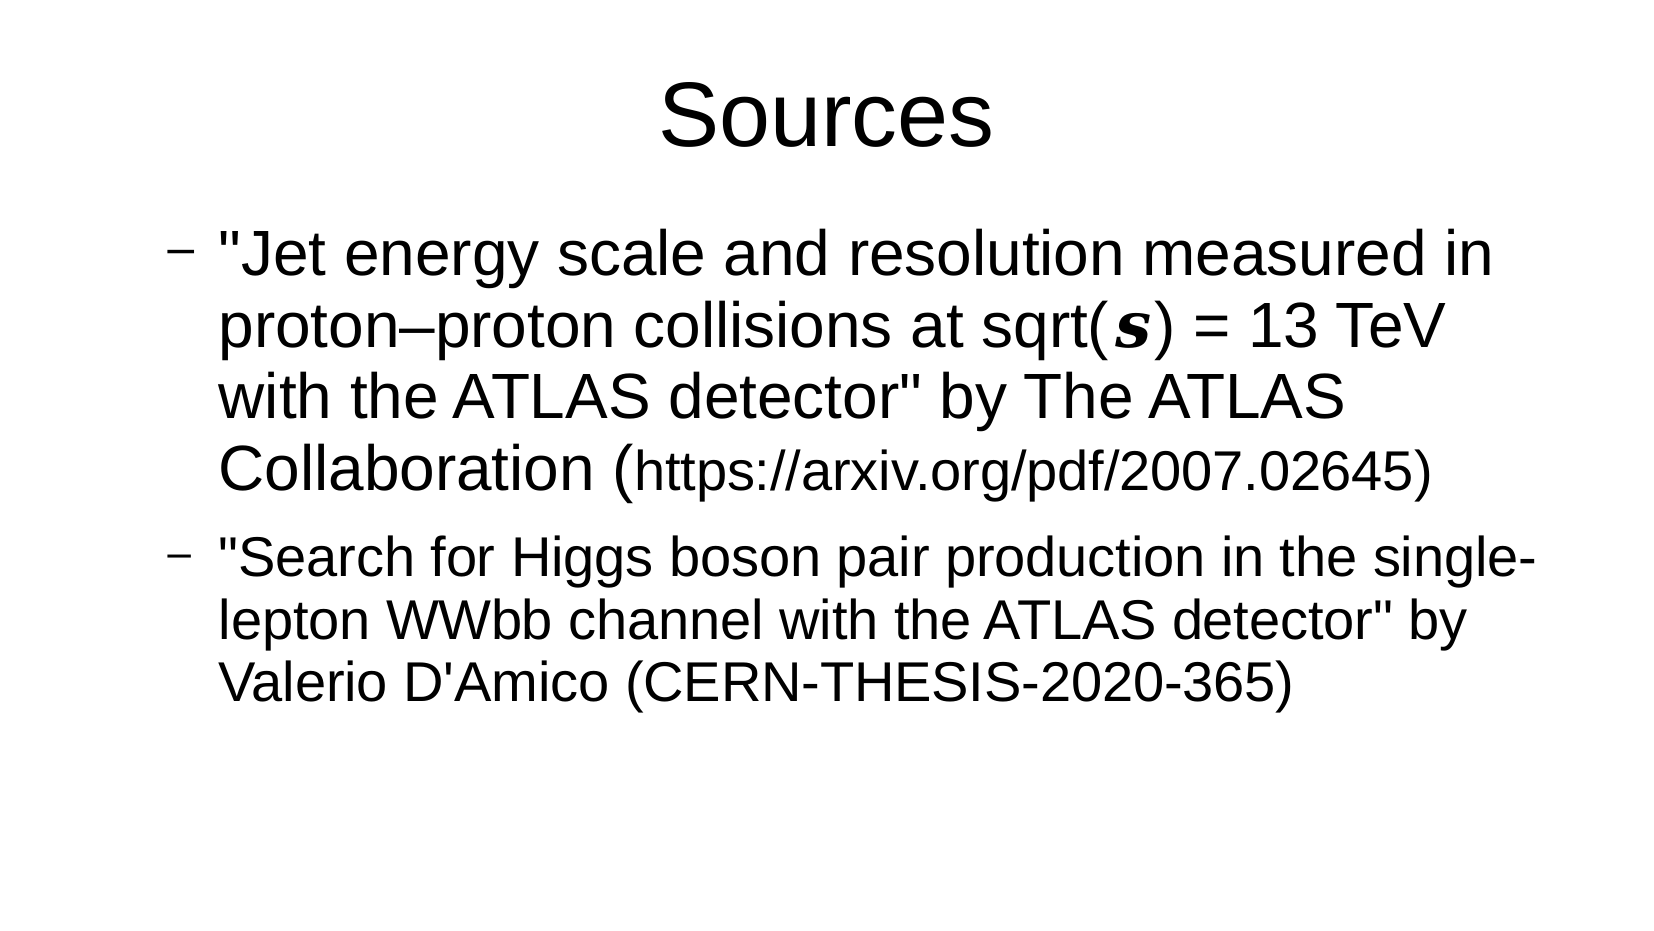

# Sources
"Jet energy scale and resolution measured in proton–proton collisions at sqrt(𝒔) = 13 TeV with the ATLAS detector" by The ATLAS Collaboration (https://arxiv.org/pdf/2007.02645)
"Search for Higgs boson pair production in the single-lepton WWbb channel with the ATLAS detector" by Valerio D'Amico (CERN-THESIS-2020-365)